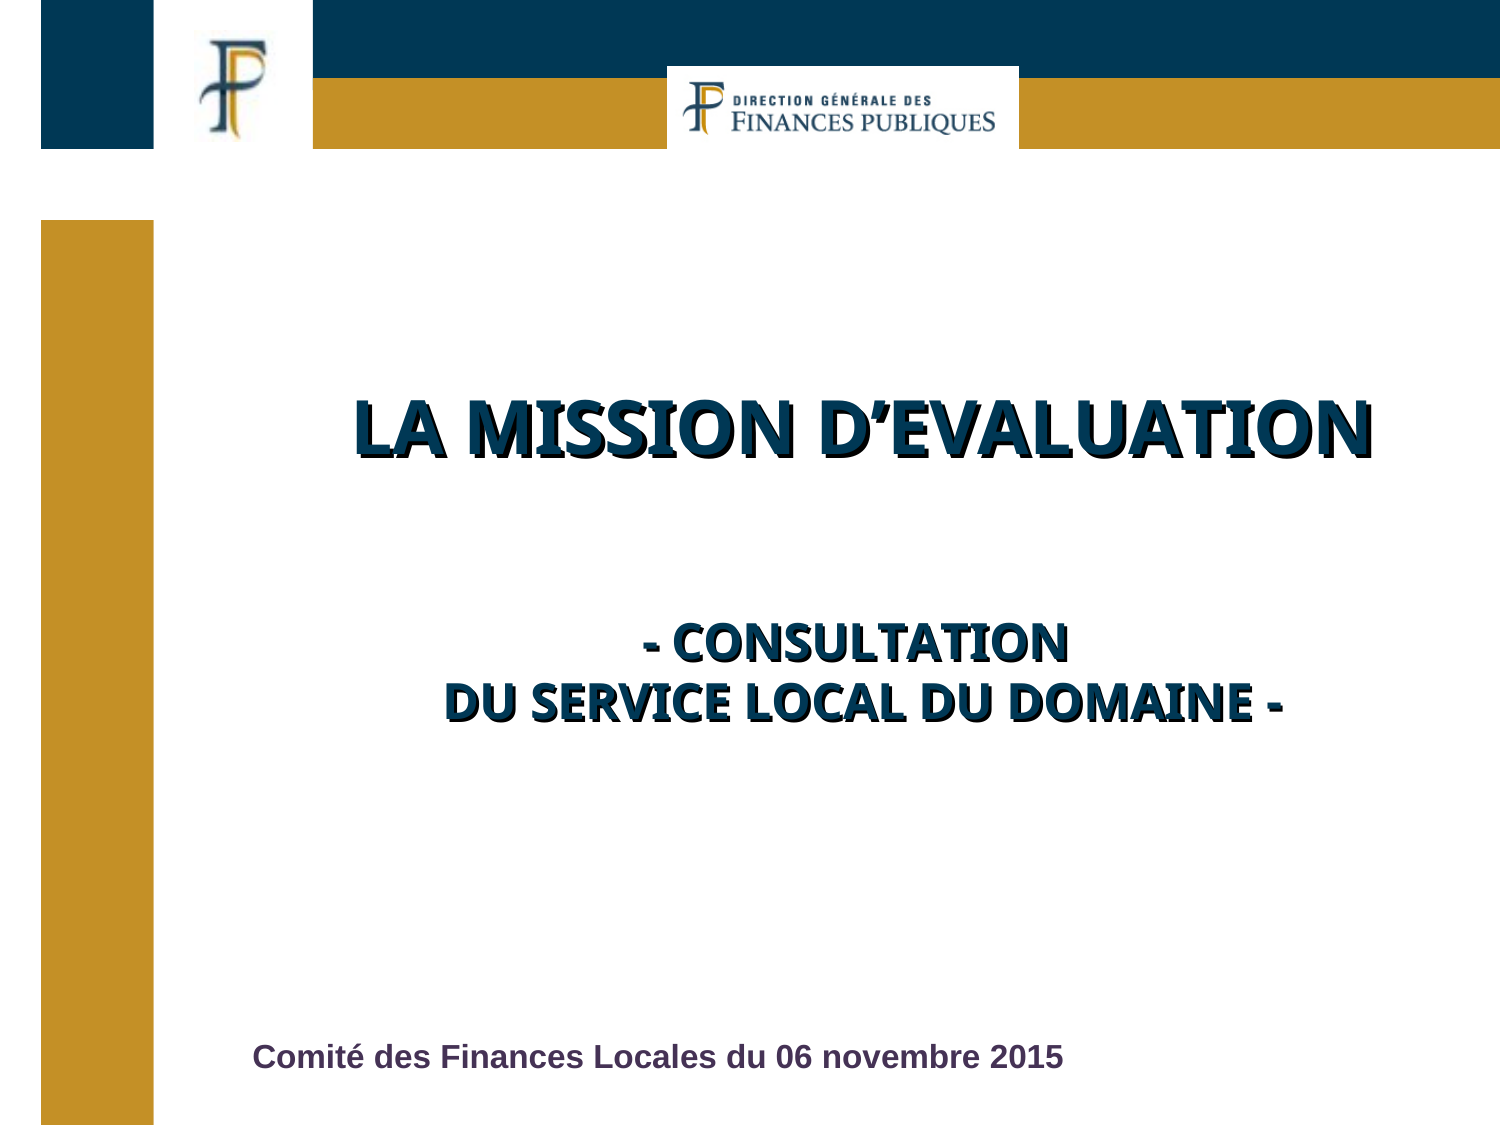

LA MISSION D’EVALUATION
- CONSULTATION
DU SERVICE LOCAL DU DOMAINE -
1
Comité des Finances Locales du 06 novembre 2015